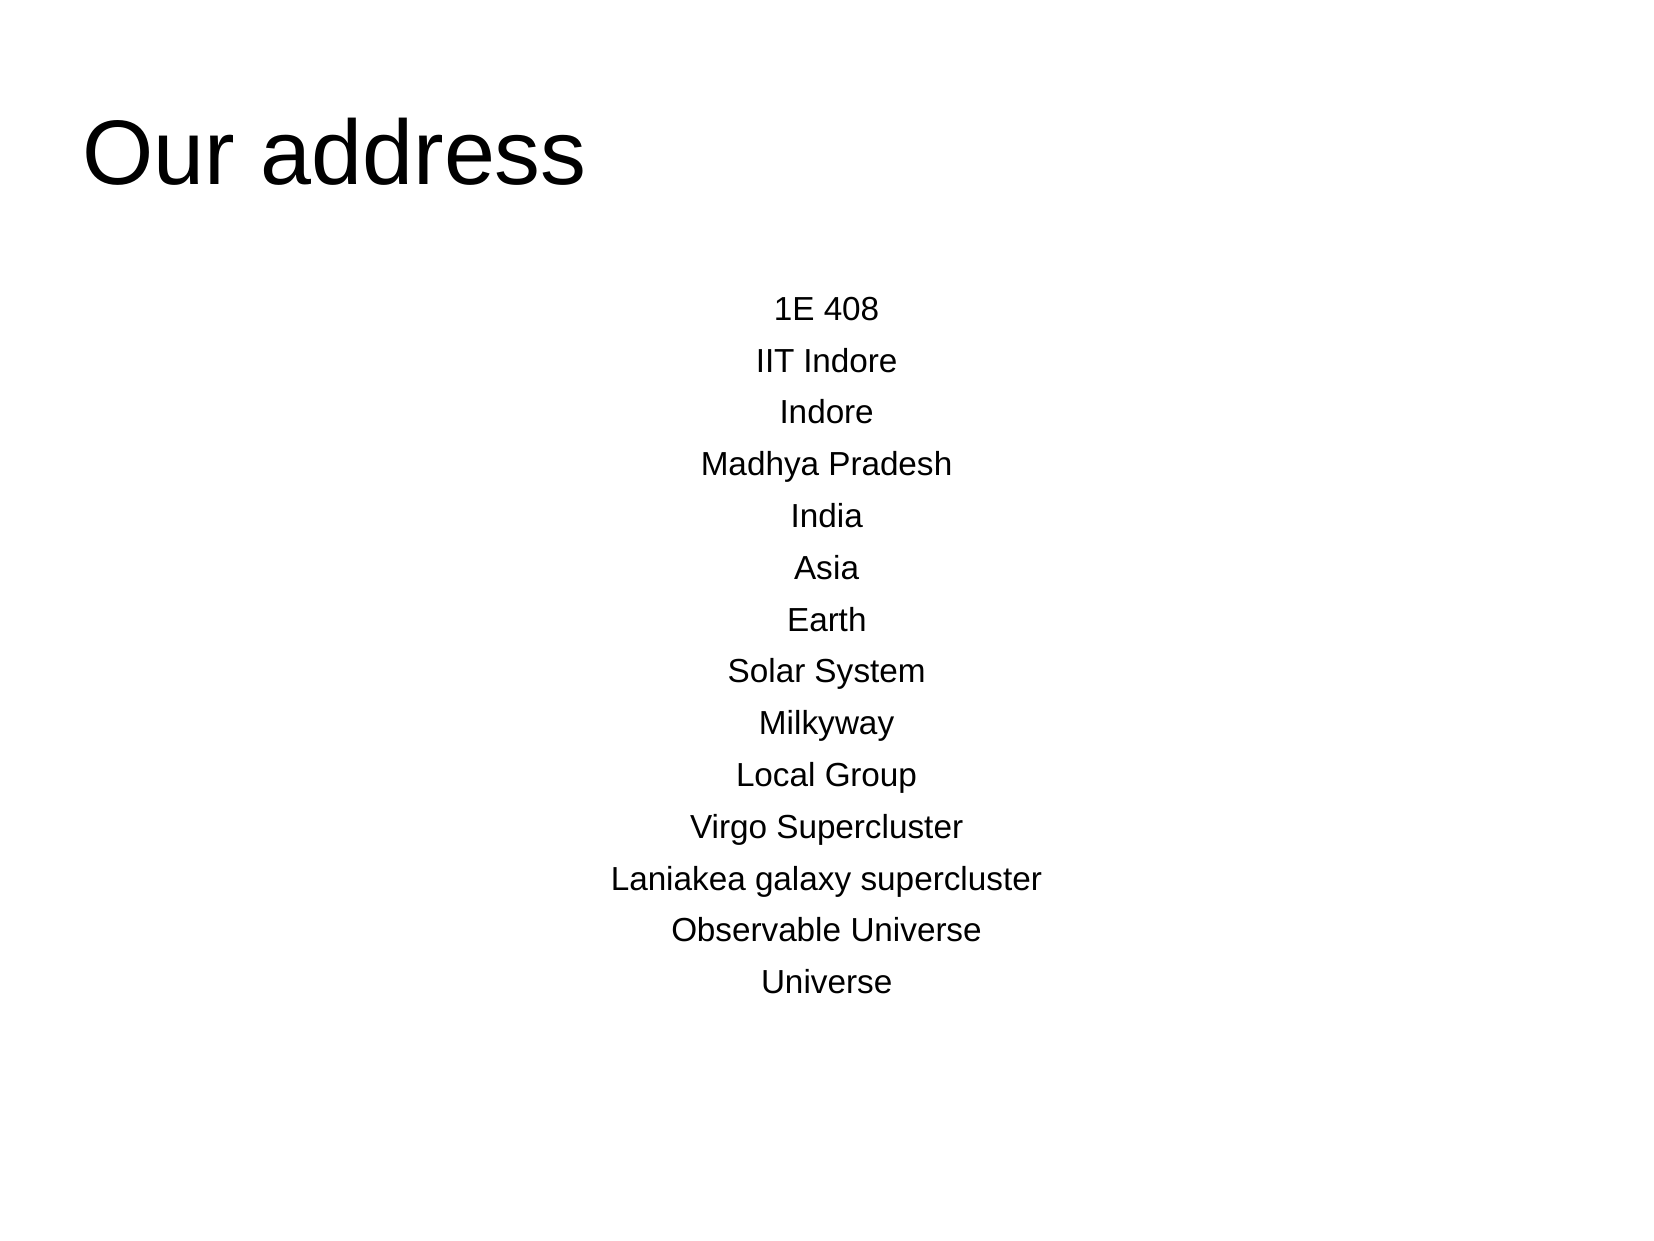

# Our address
1E 408
IIT Indore
Indore
Madhya Pradesh
India
Asia
Earth
Solar System
Milkyway
Local Group
Virgo Supercluster
Laniakea galaxy supercluster
Observable Universe
Universe